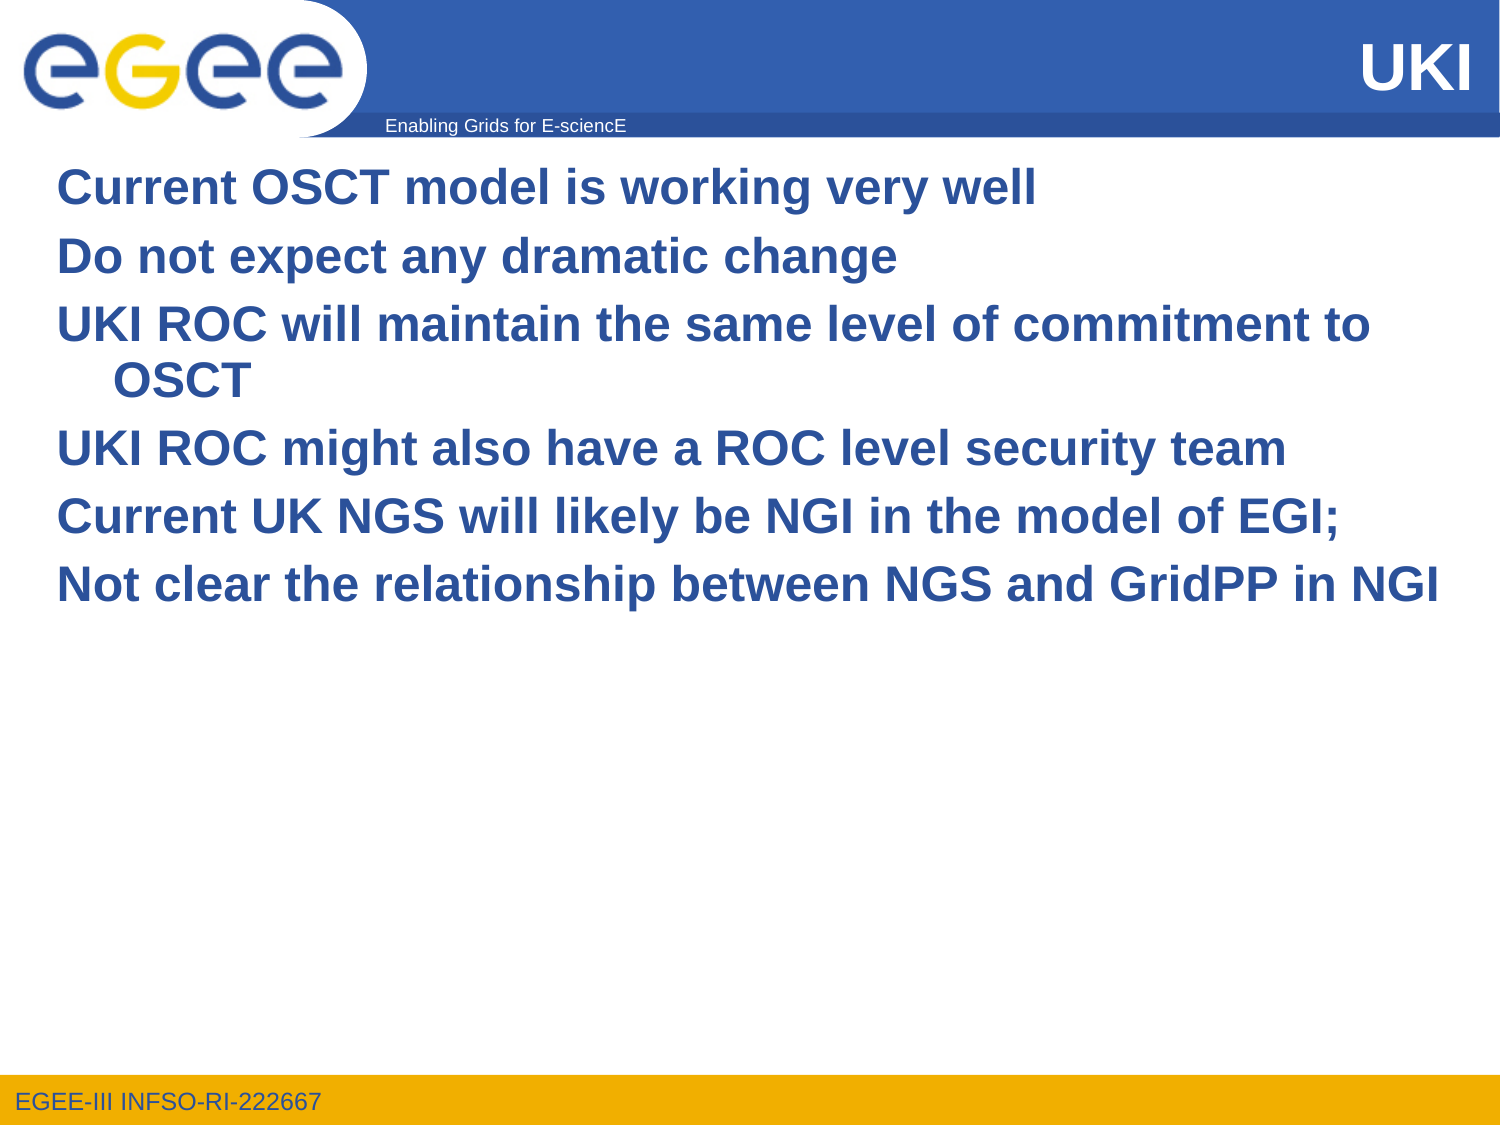

# UKI
Current OSCT model is working very well
Do not expect any dramatic change
UKI ROC will maintain the same level of commitment to OSCT
UKI ROC might also have a ROC level security team
Current UK NGS will likely be NGI in the model of EGI;
Not clear the relationship between NGS and GridPP in NGI